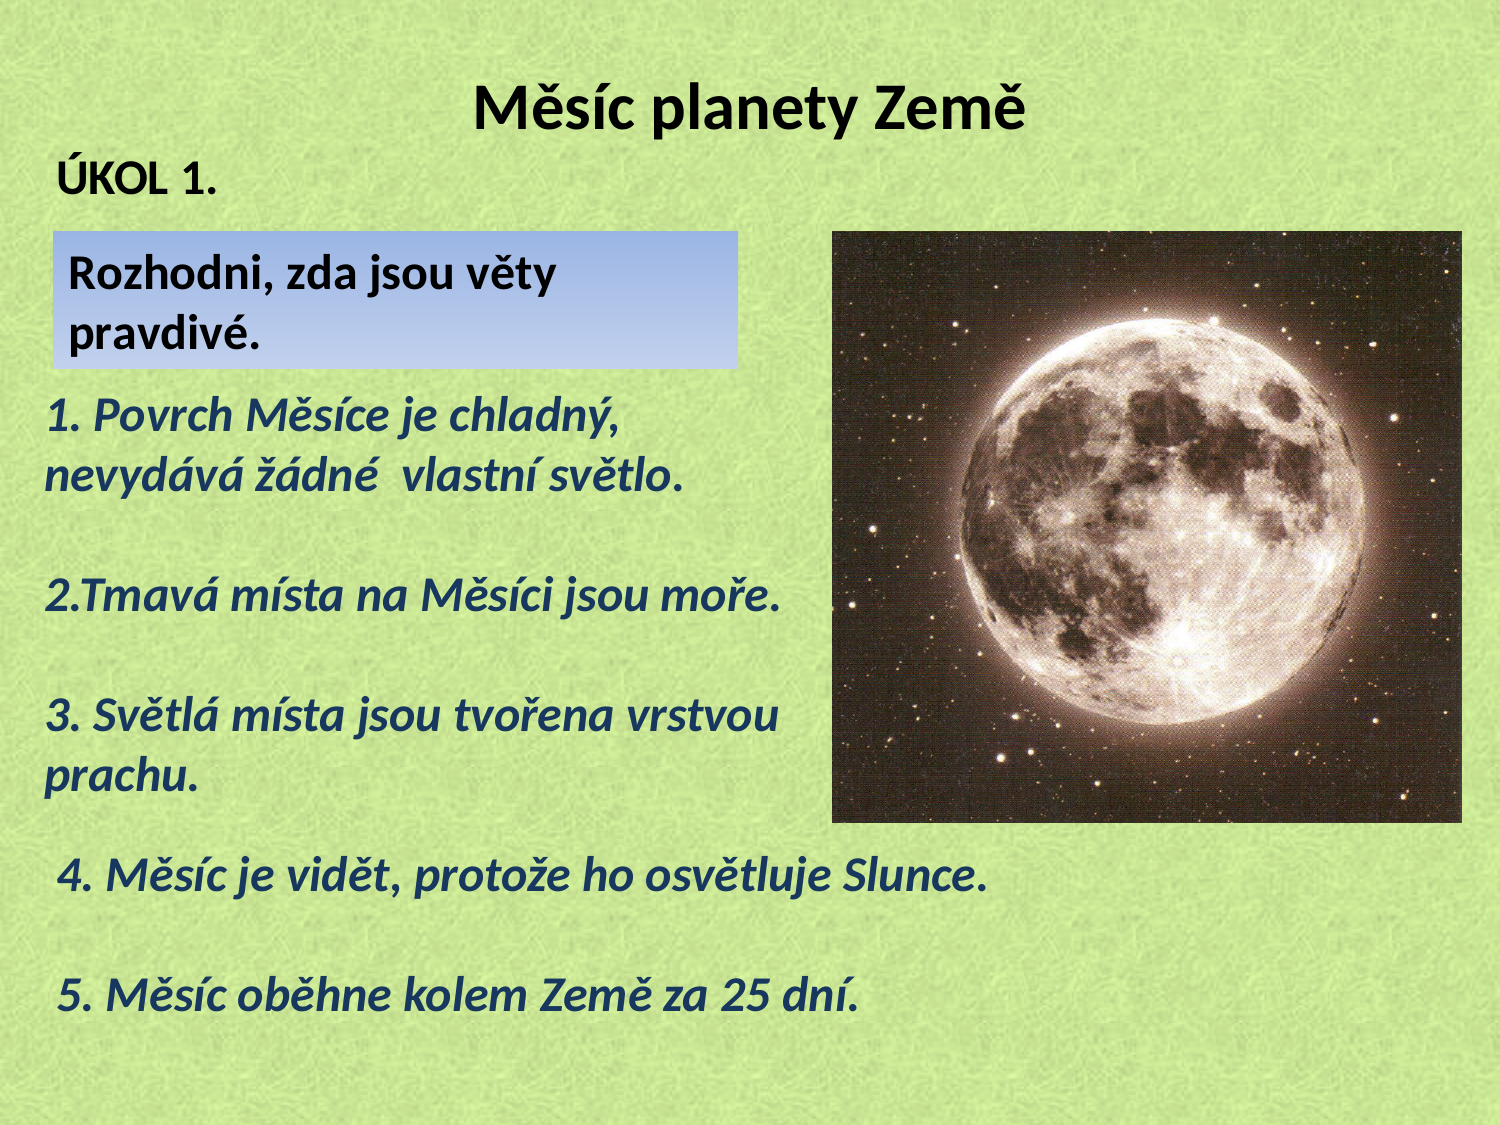

# Měsíc planety Země
ÚKOL 1.
Rozhodni, zda jsou věty pravdivé.
1. Povrch Měsíce je chladný, nevydává žádné vlastní světlo.
2.Tmavá místa na Měsíci jsou moře.
3. Světlá místa jsou tvořena vrstvou prachu.
4. Měsíc je vidět, protože ho osvětluje Slunce.
5. Měsíc oběhne kolem Země za 25 dní.